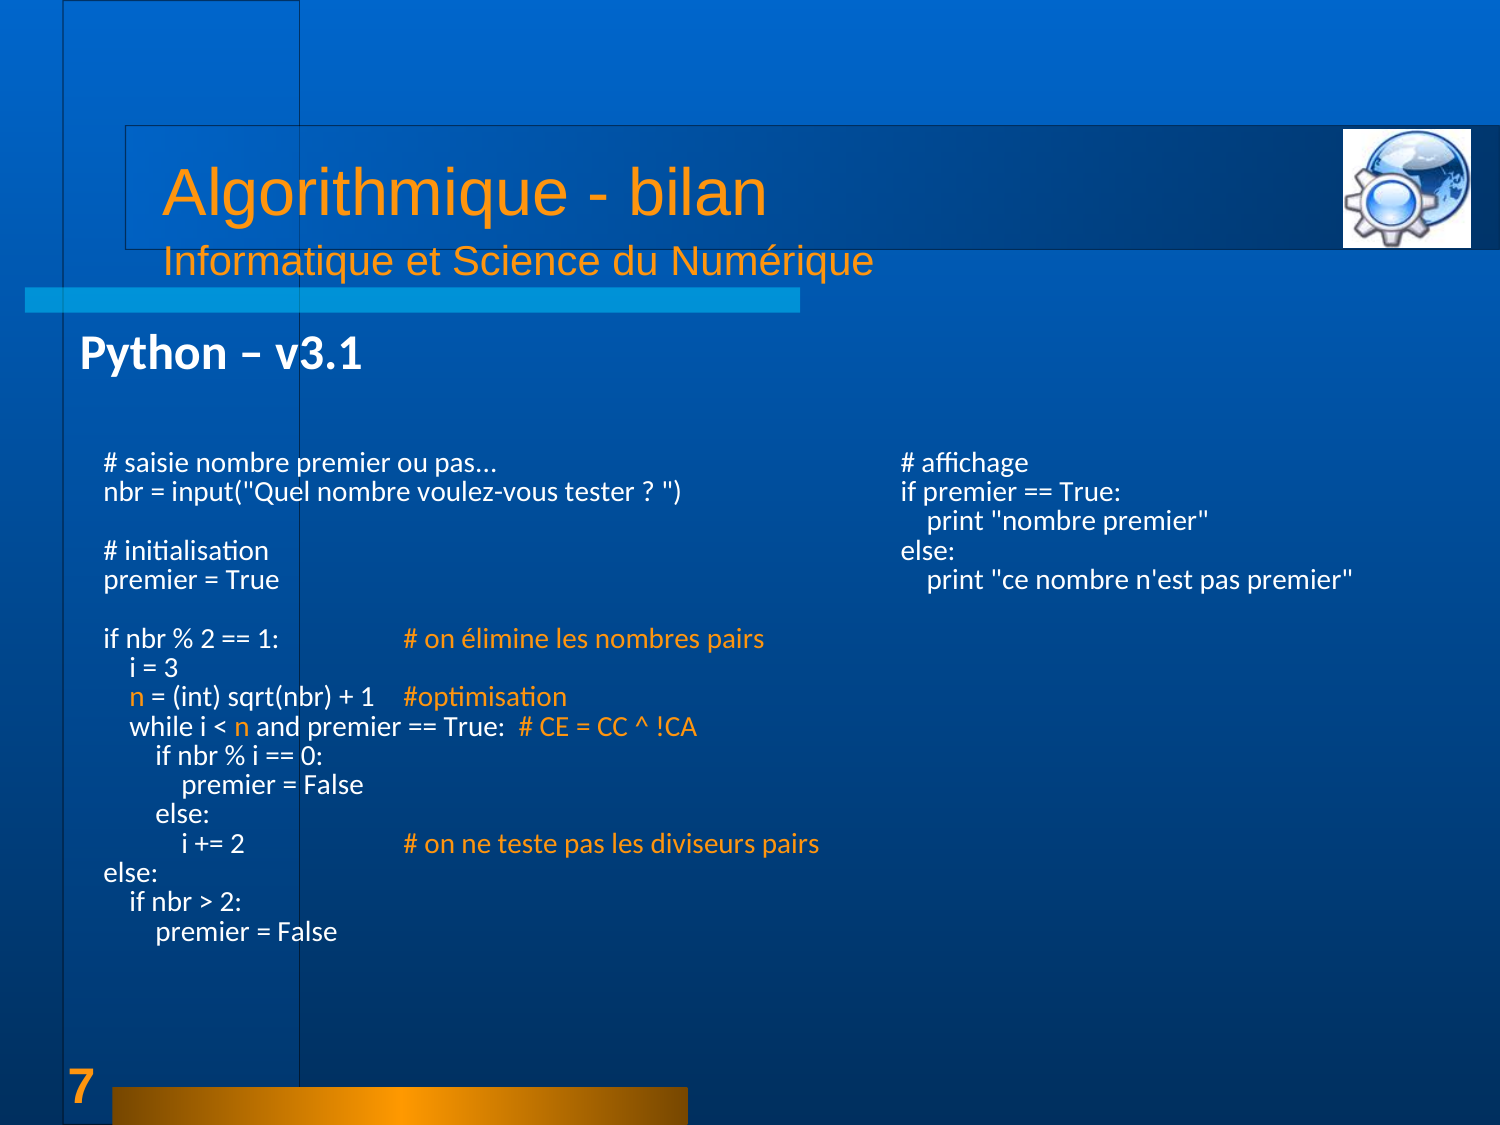

Python – v3.1
# saisie nombre premier ou pas...
nbr = input("Quel nombre voulez-vous tester ? ")
# initialisation
premier = True
if nbr % 2 == 1:	# on élimine les nombres pairs
 i = 3
 n = (int) sqrt(nbr) + 1	#optimisation
 while i < n and premier == True: # CE = CC ^ !CA
 if nbr % i == 0:
 premier = False
 else:
 i += 2		# on ne teste pas les diviseurs pairs
else:
 if nbr > 2:
 premier = False
# affichage
if premier == True:
 print "nombre premier"
else:
 print "ce nombre n'est pas premier"